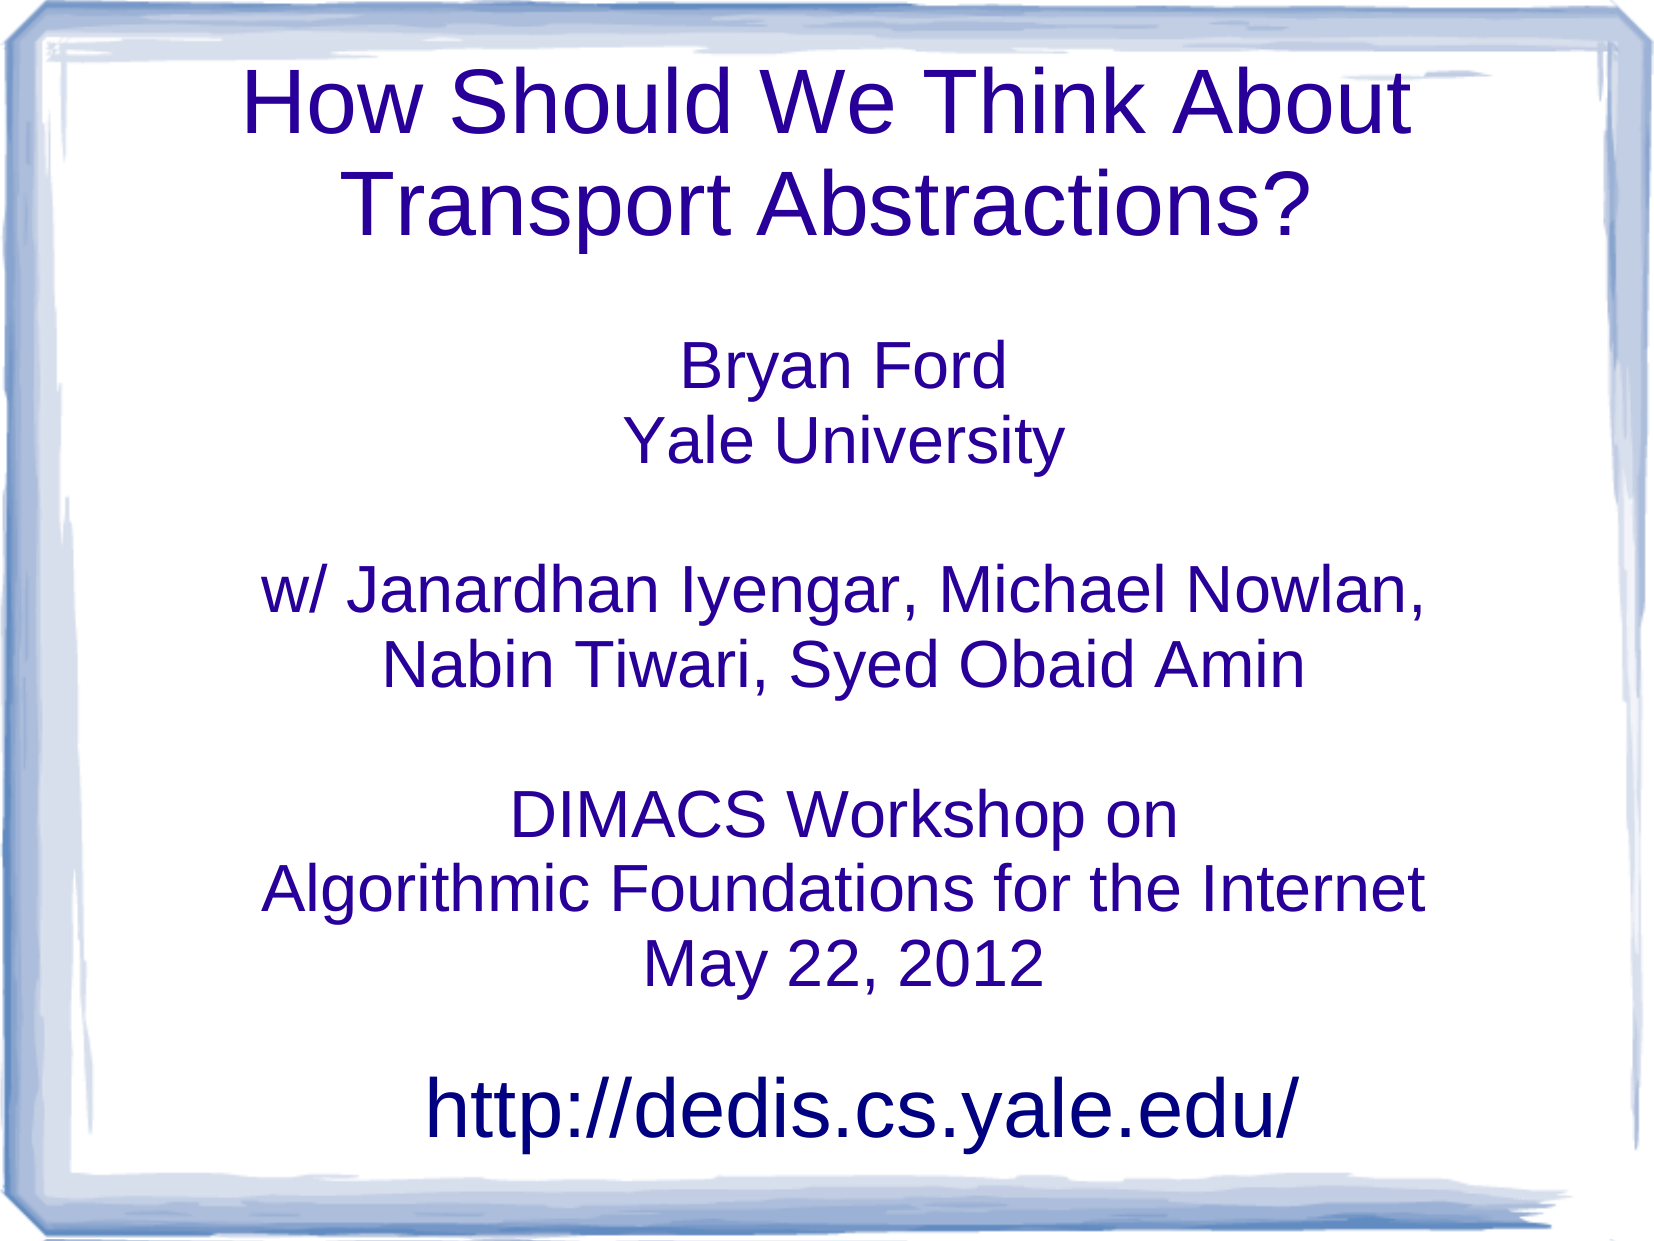

# How Should We Think About Transport Abstractions?
Bryan Ford
Yale University
w/ Janardhan Iyengar, Michael Nowlan,
Nabin Tiwari, Syed Obaid Amin
DIMACS Workshop on
Algorithmic Foundations for the Internet
May 22, 2012
http://dedis.cs.yale.edu/